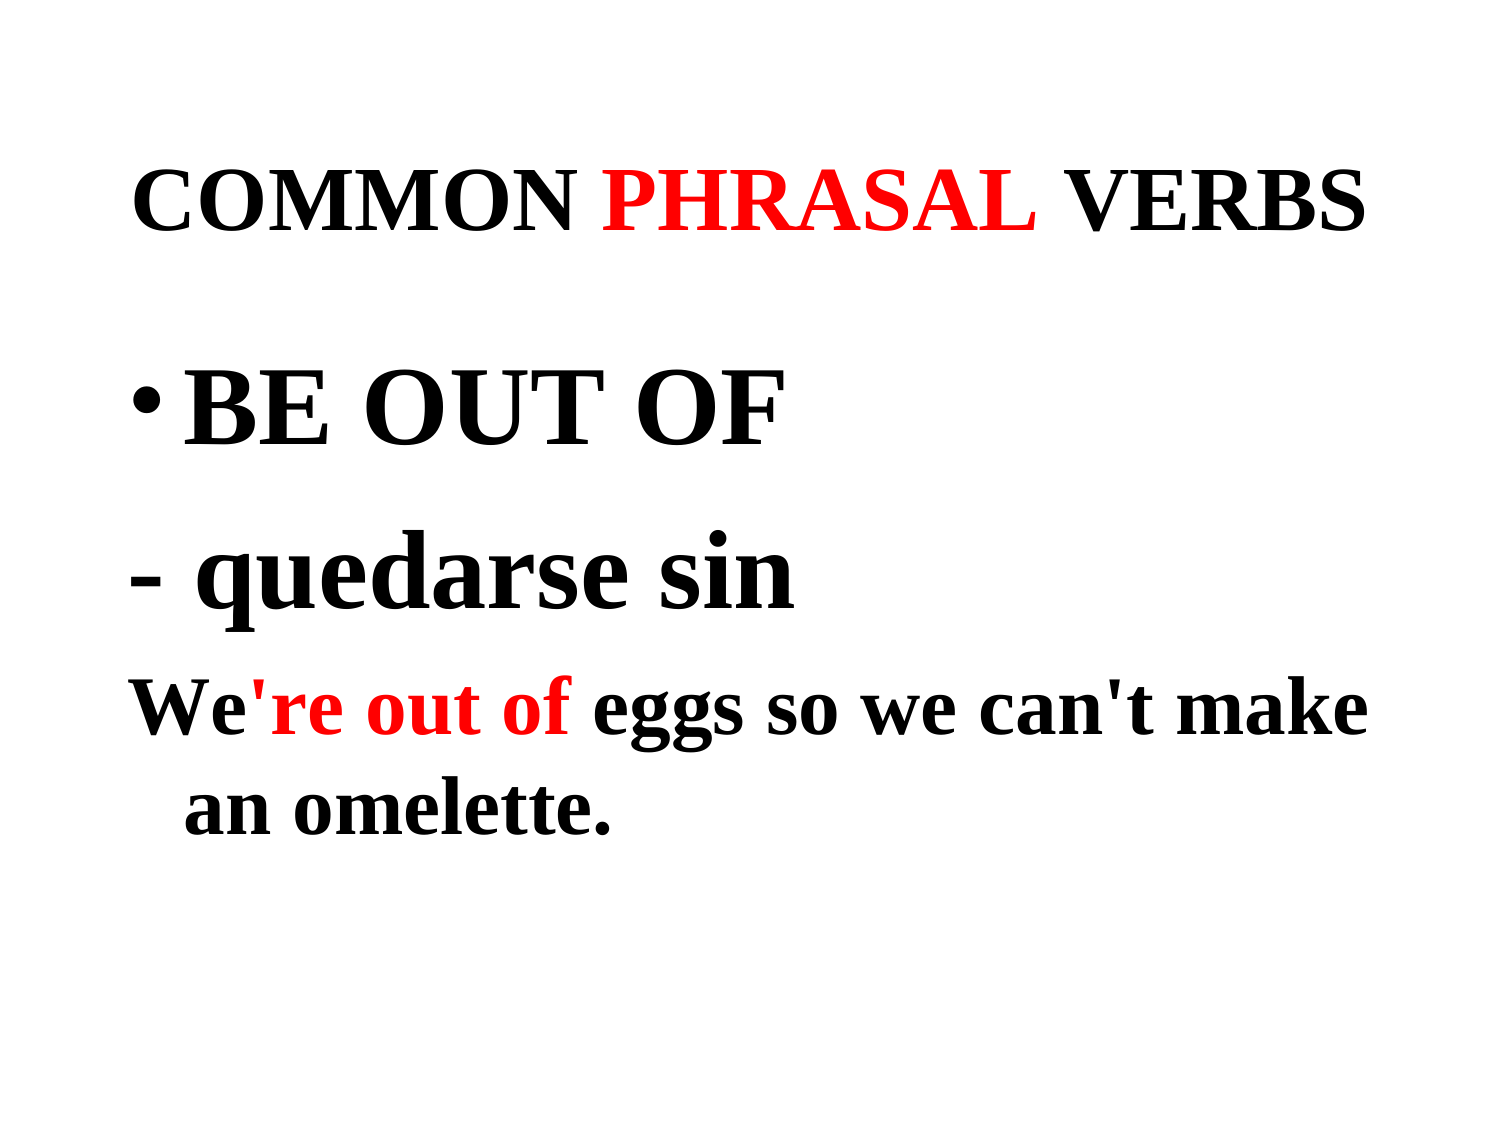

# COMMON PHRASAL VERBS
BE OUT OF
- quedarse sin
We're out of eggs so we can't make an omelette.